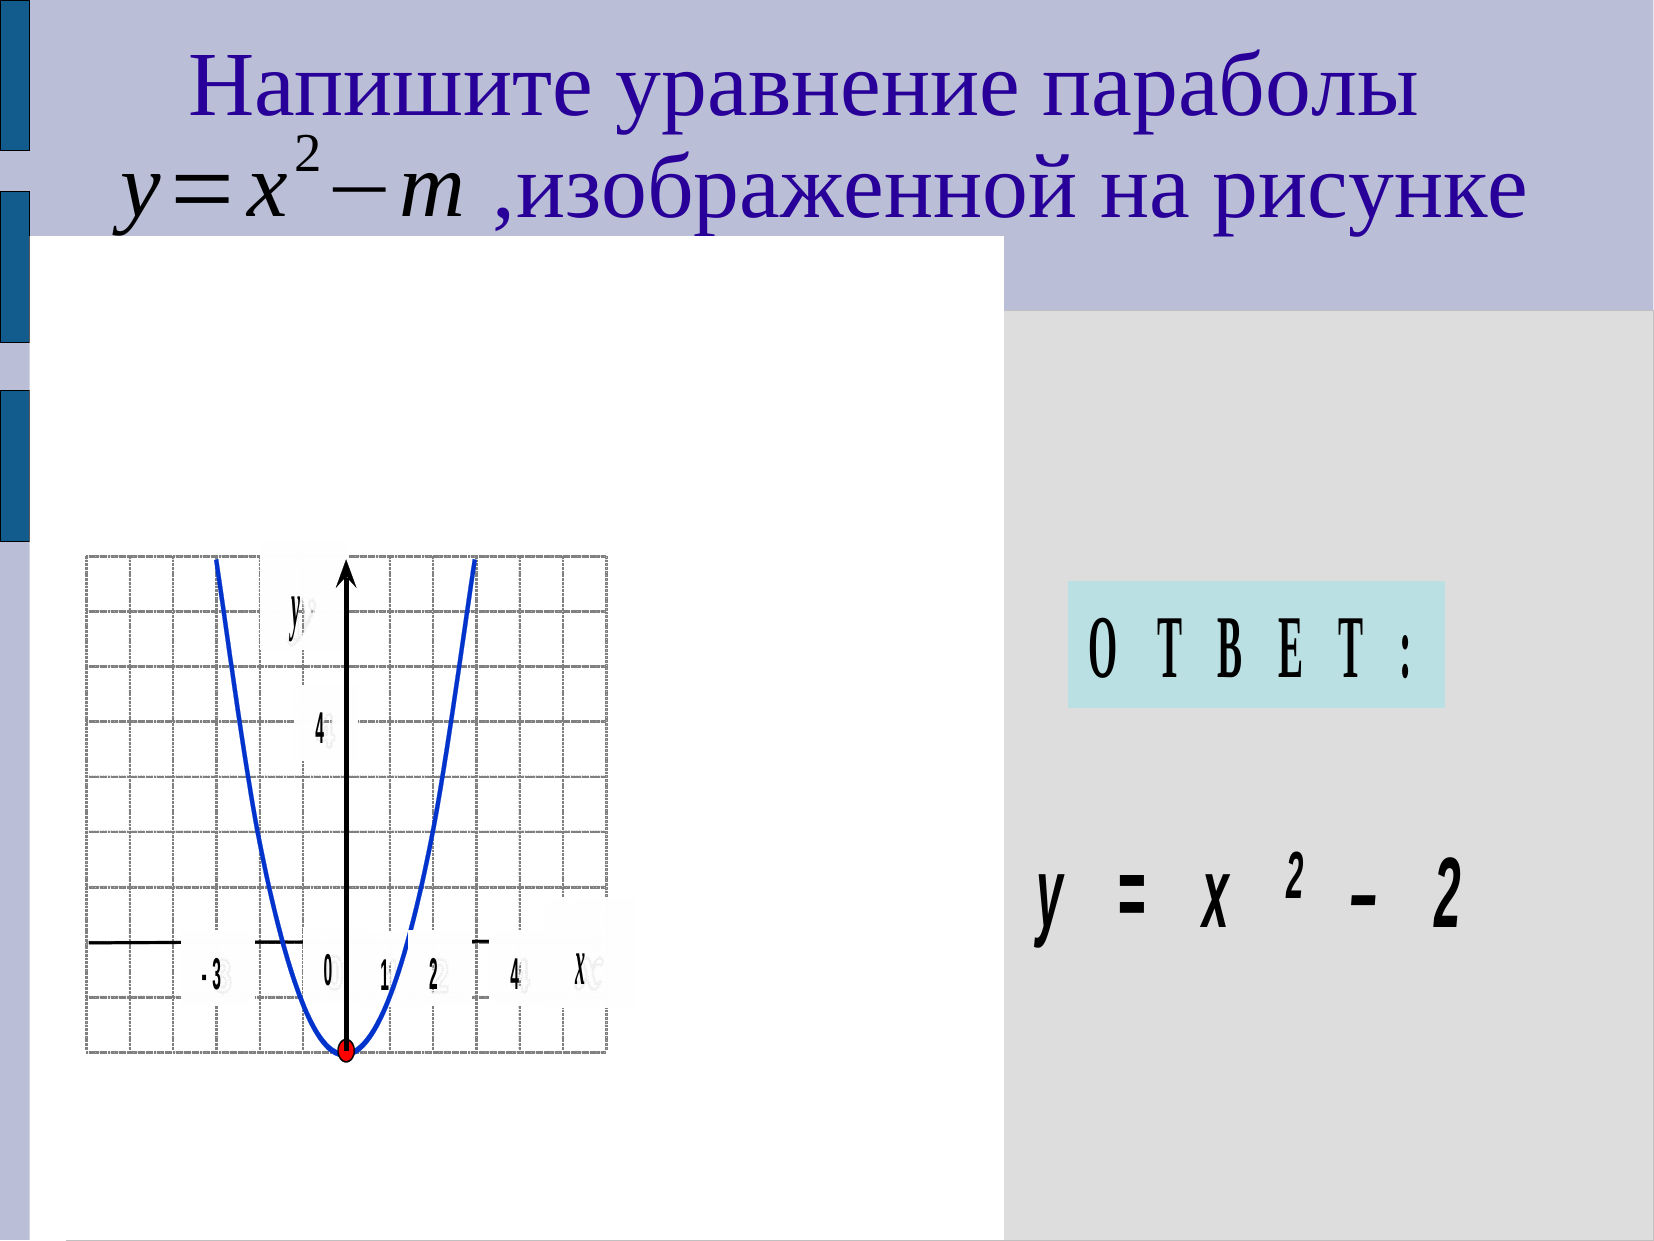

# Напишите уравнение параболы ,изображенной на рисунке